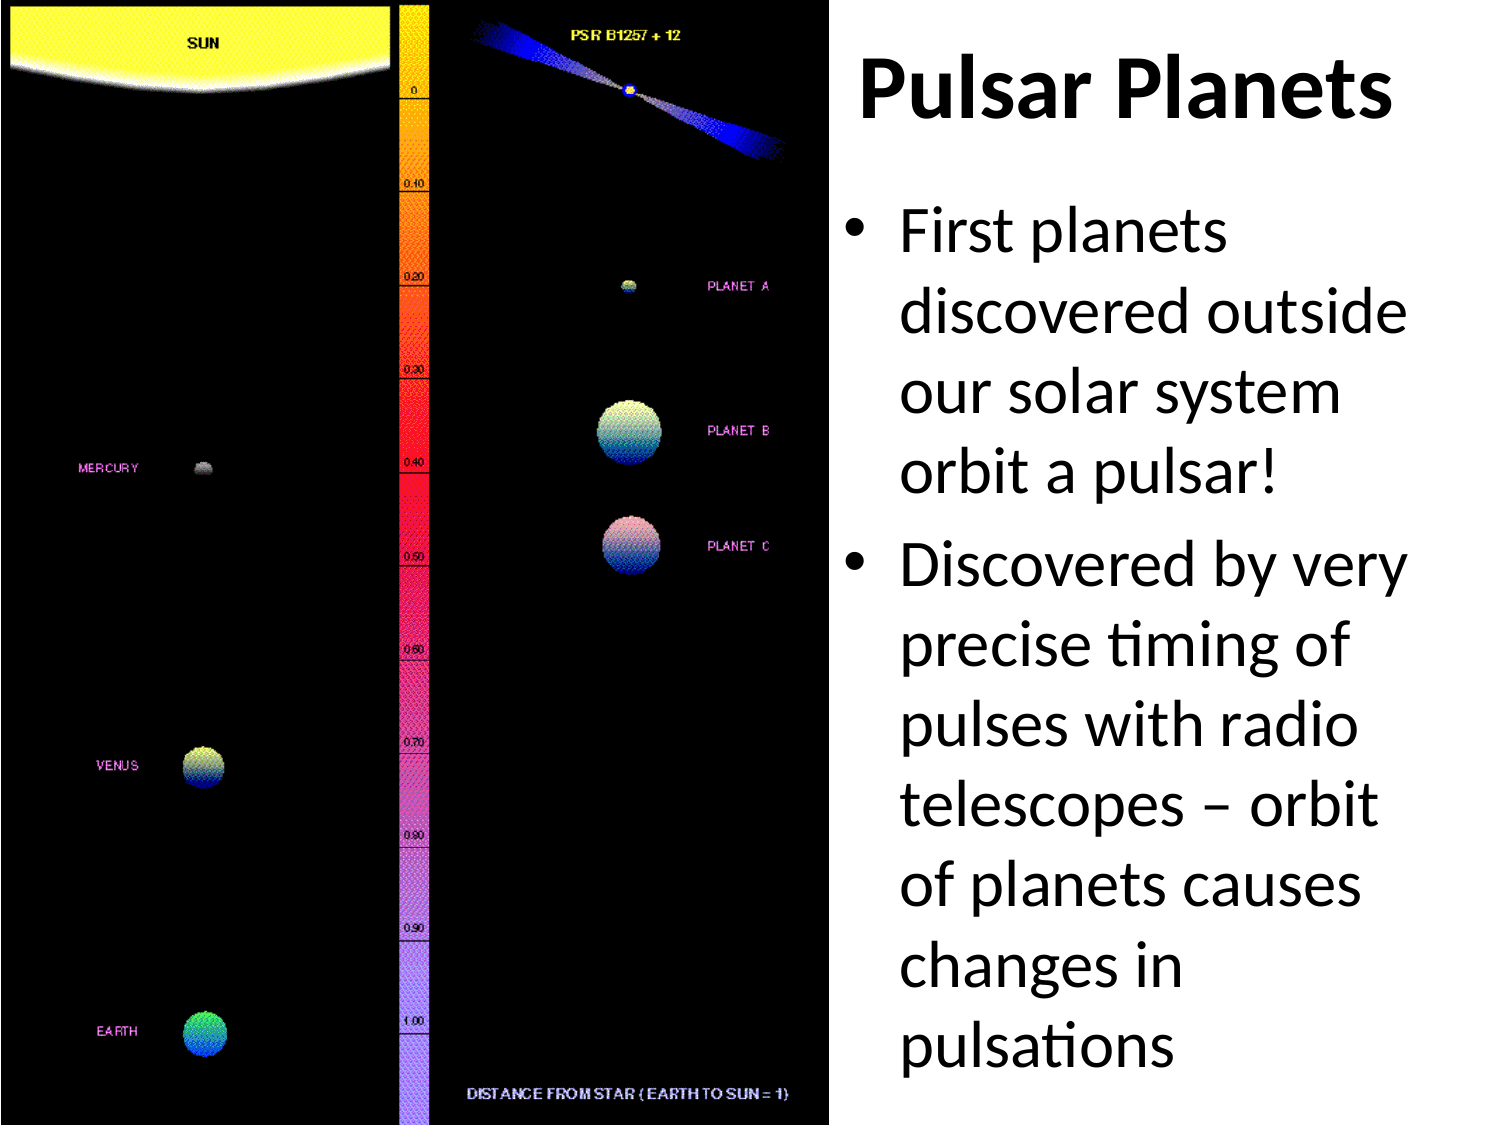

# Pulsar Planets
First planets discovered outside our solar system orbit a pulsar!
Discovered by very precise timing of pulses with radio telescopes – orbit of planets causes changes in pulsations